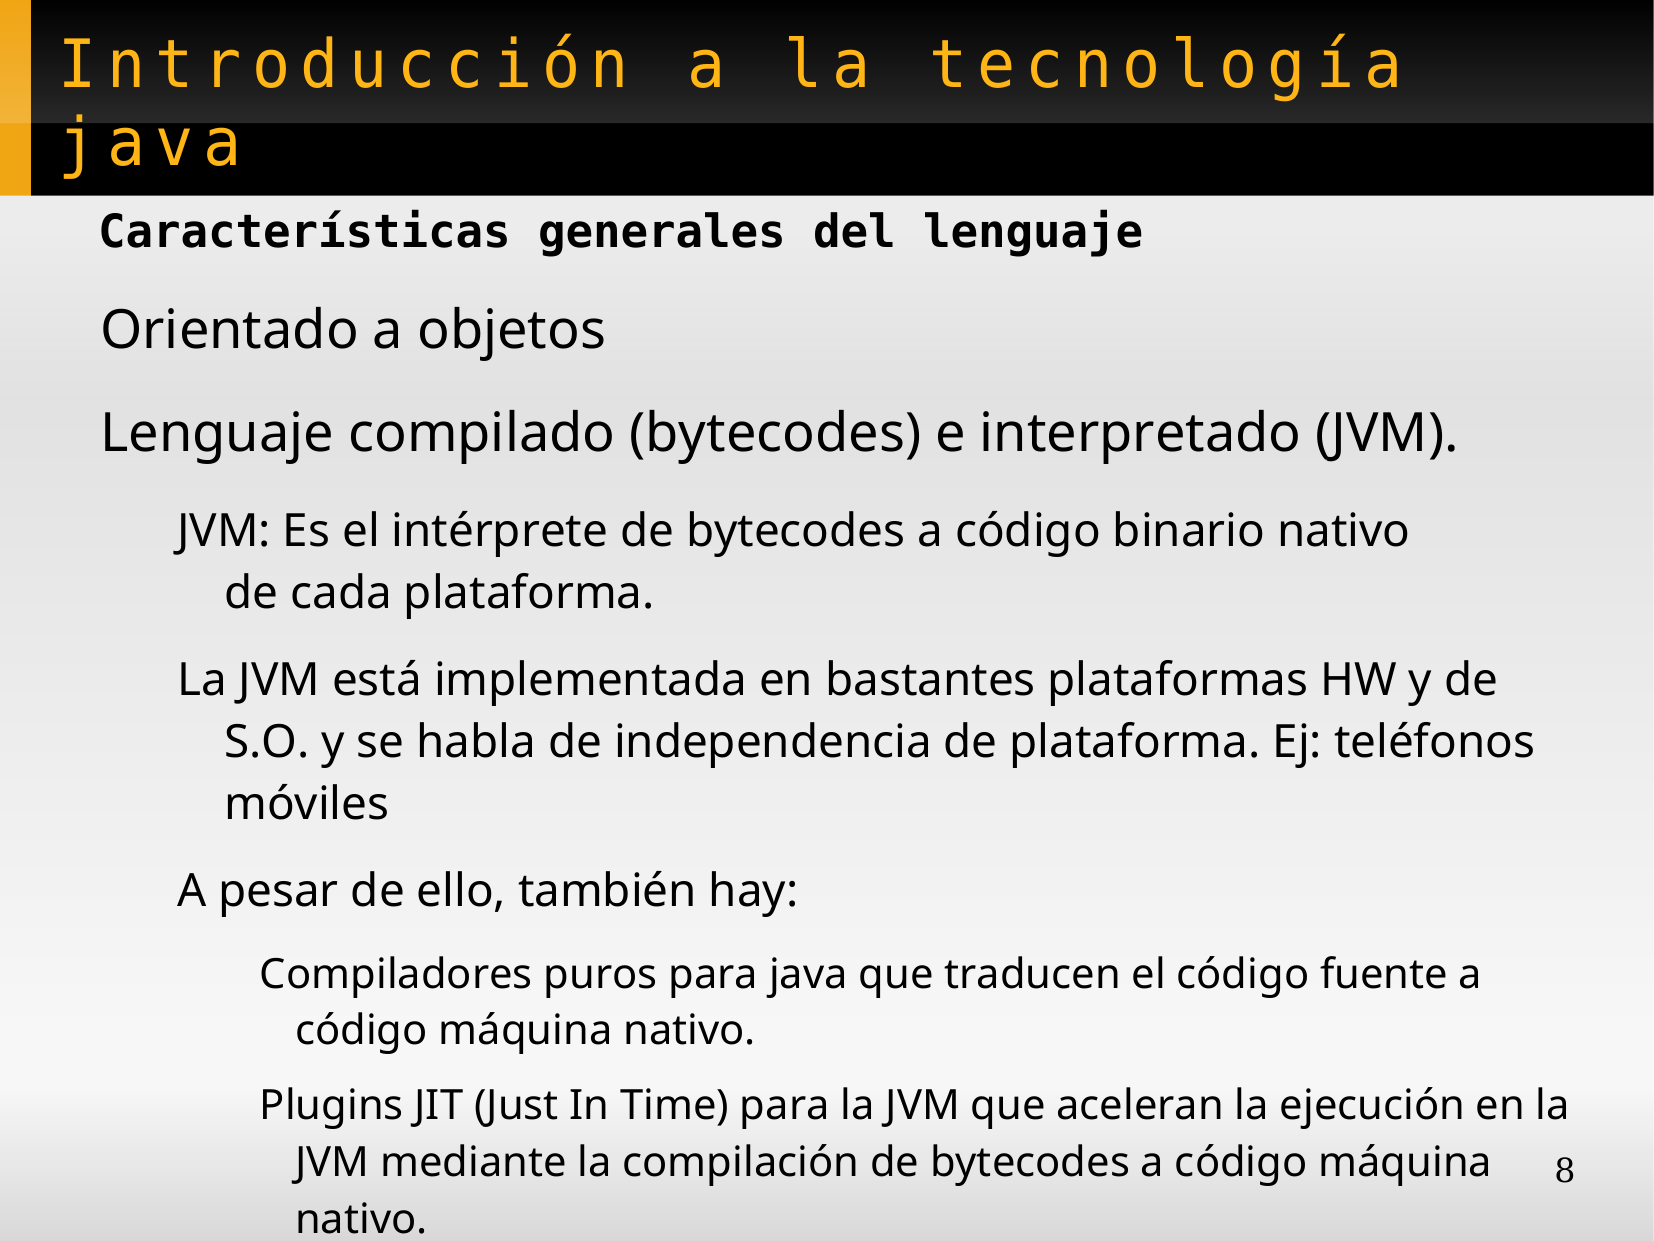

# Introducción a la tecnología java
Características generales del lenguaje
Orientado a objetos
Lenguaje compilado (bytecodes) e interpretado (JVM).
JVM: Es el intérprete de bytecodes a código binario nativo
de cada plataforma.
La JVM está implementada en bastantes plataformas HW y de S.O. y se habla de independencia de plataforma. Ej: teléfonos móviles
A pesar de ello, también hay:
Compiladores puros para java que traducen el código fuente a código máquina nativo.
Plugins JIT (Just In Time) para la JVM que aceleran la ejecución en la JVM mediante la compilación de bytecodes a código máquina nativo.
Proporciona herramientas y librerías para desarrollar código distribuido (ej. RMI)
8